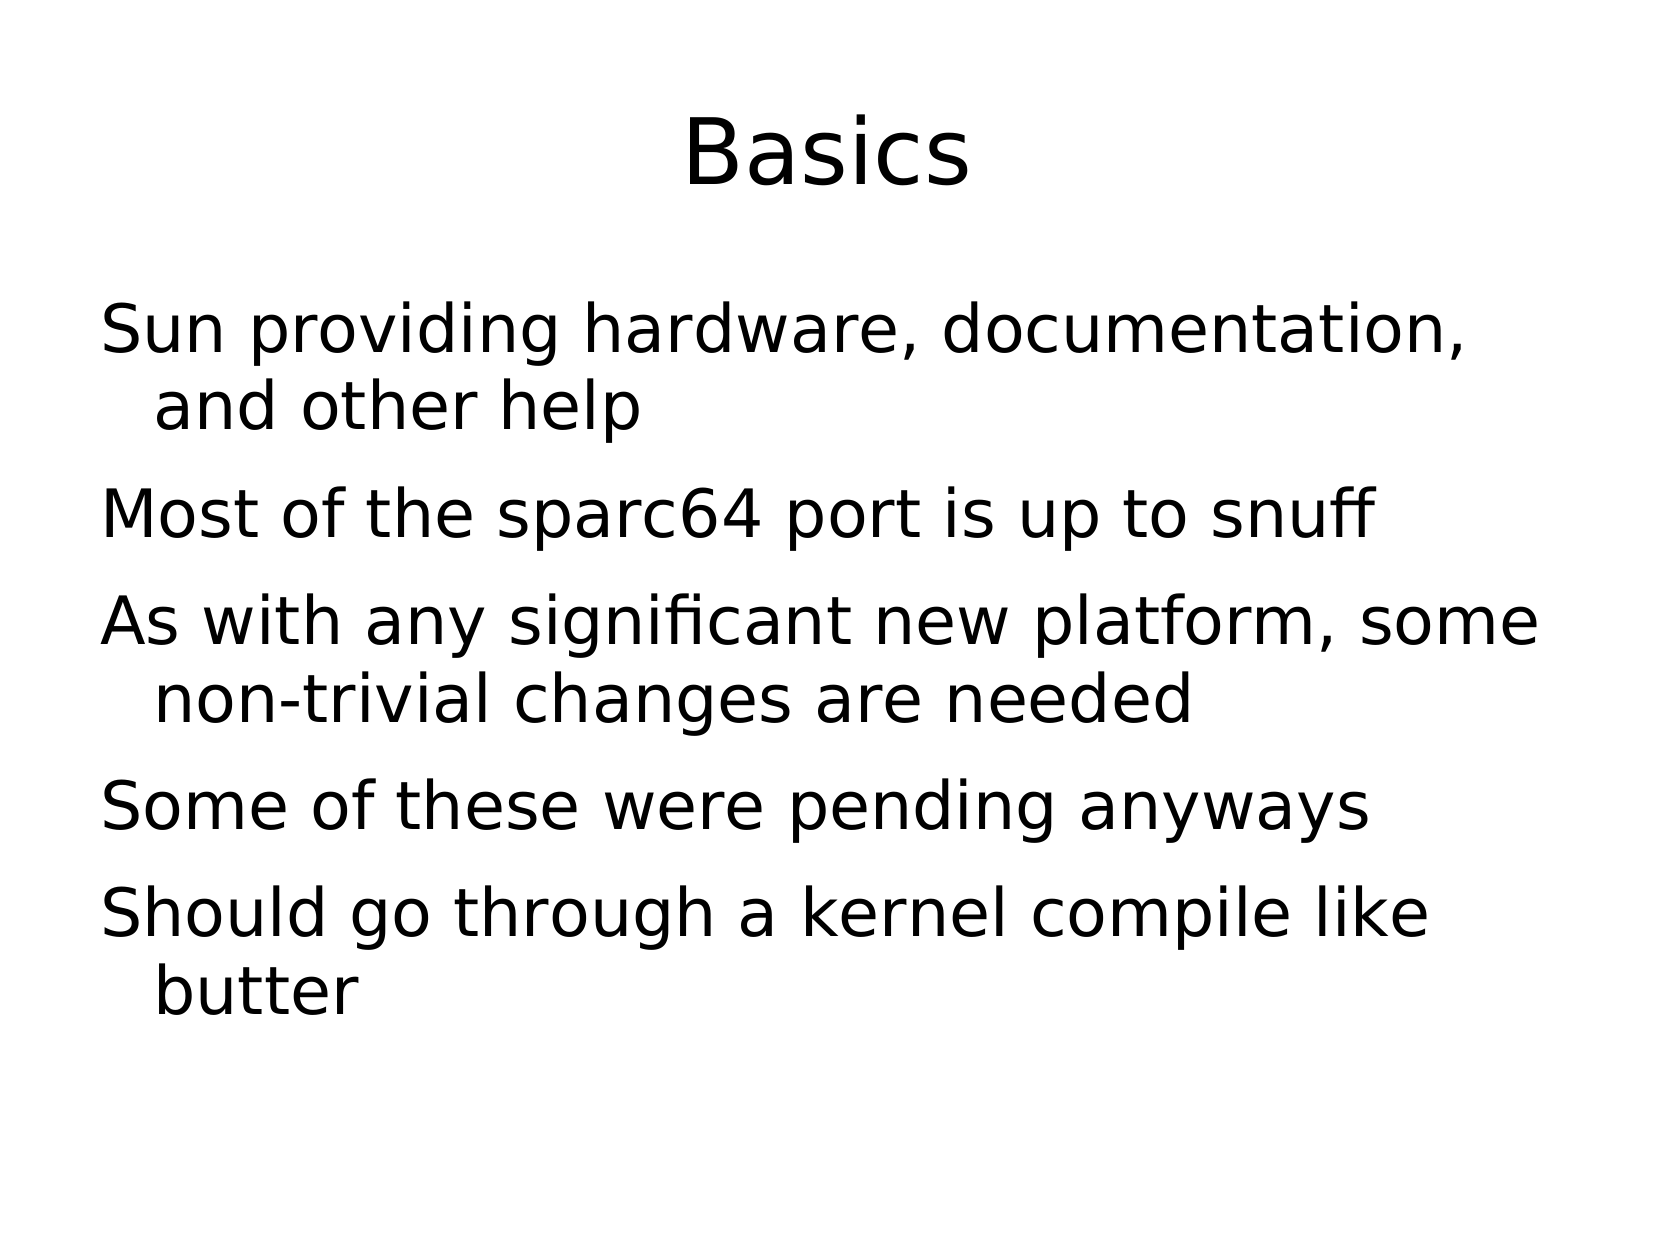

# Basics
Sun providing hardware, documentation, and other help
Most of the sparc64 port is up to snuff
As with any significant new platform, some non-trivial changes are needed
Some of these were pending anyways
Should go through a kernel compile like butter